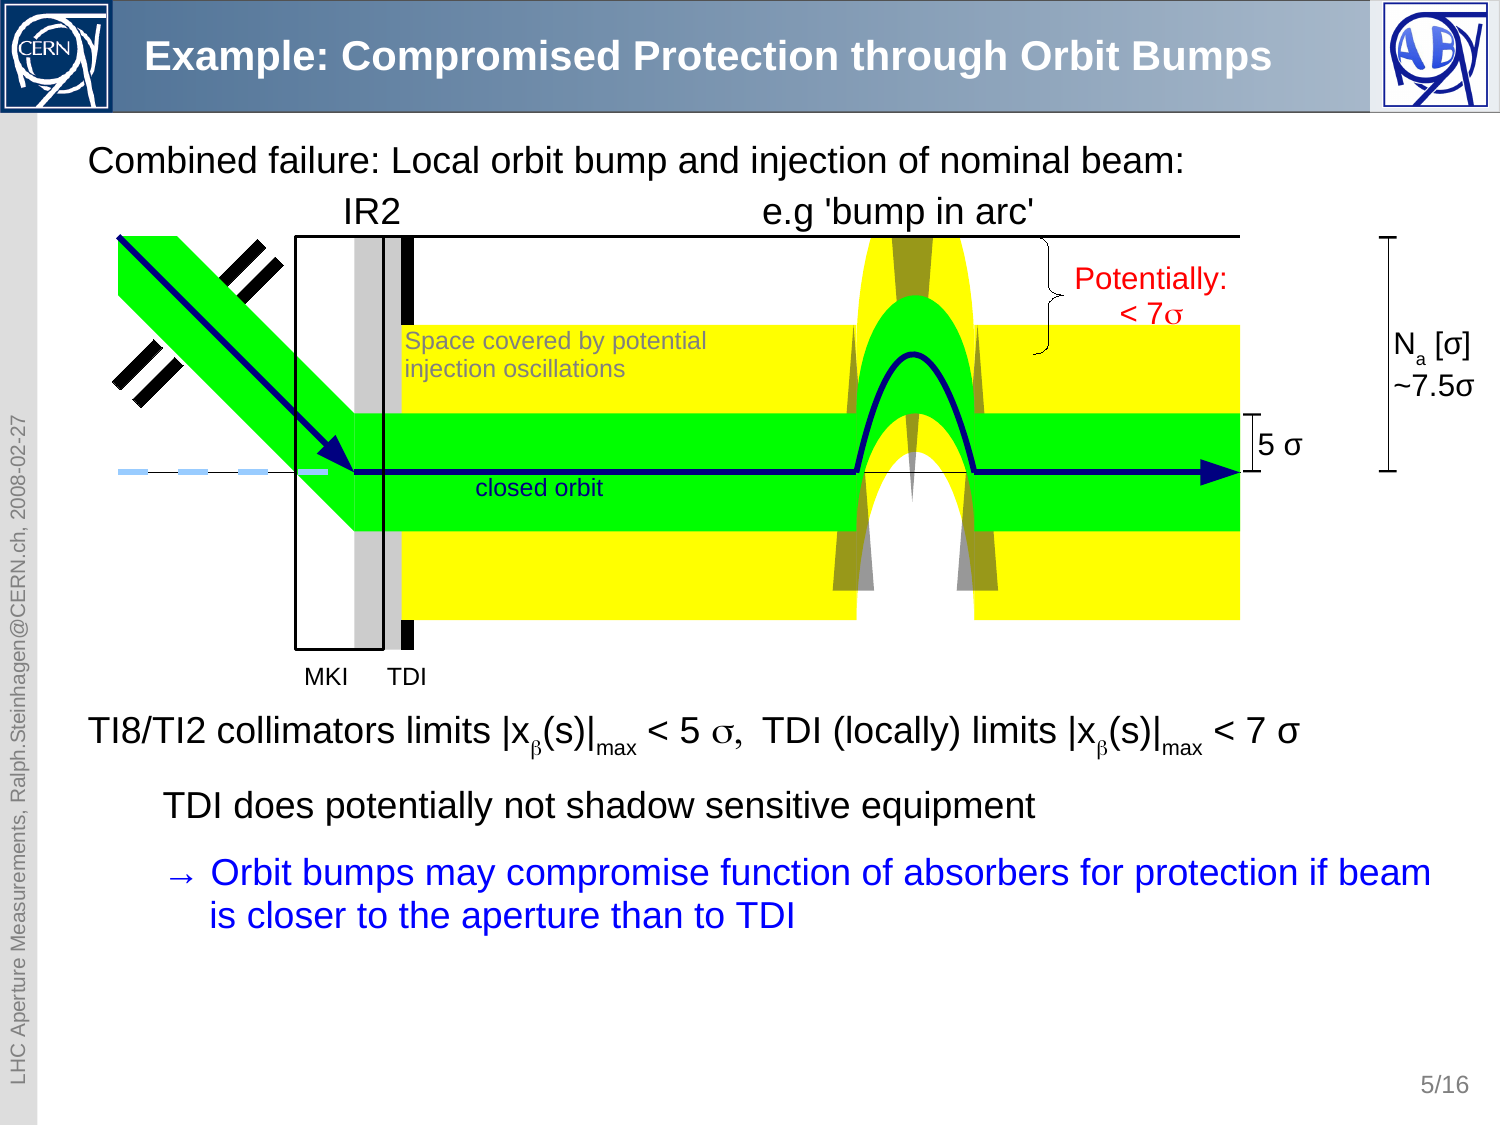

# Example: Compromised Protection through Orbit Bumps
Combined failure: Local orbit bump and injection of nominal beam:
TI8/TI2 collimators limits |xb(s)|max < 5 s, TDI (locally) limits |xb(s)|max < 7 σ
TDI does potentially not shadow sensitive equipment
→ Orbit bumps may compromise function of absorbers for protection if beam is closer to the aperture than to TDI
IR2
e.g 'bump in arc'
Potentially:
< 7s
Na [σ]
~7.5σ
Space covered by potential
injection oscillations
5 σ
closed orbit
MKI
TDI